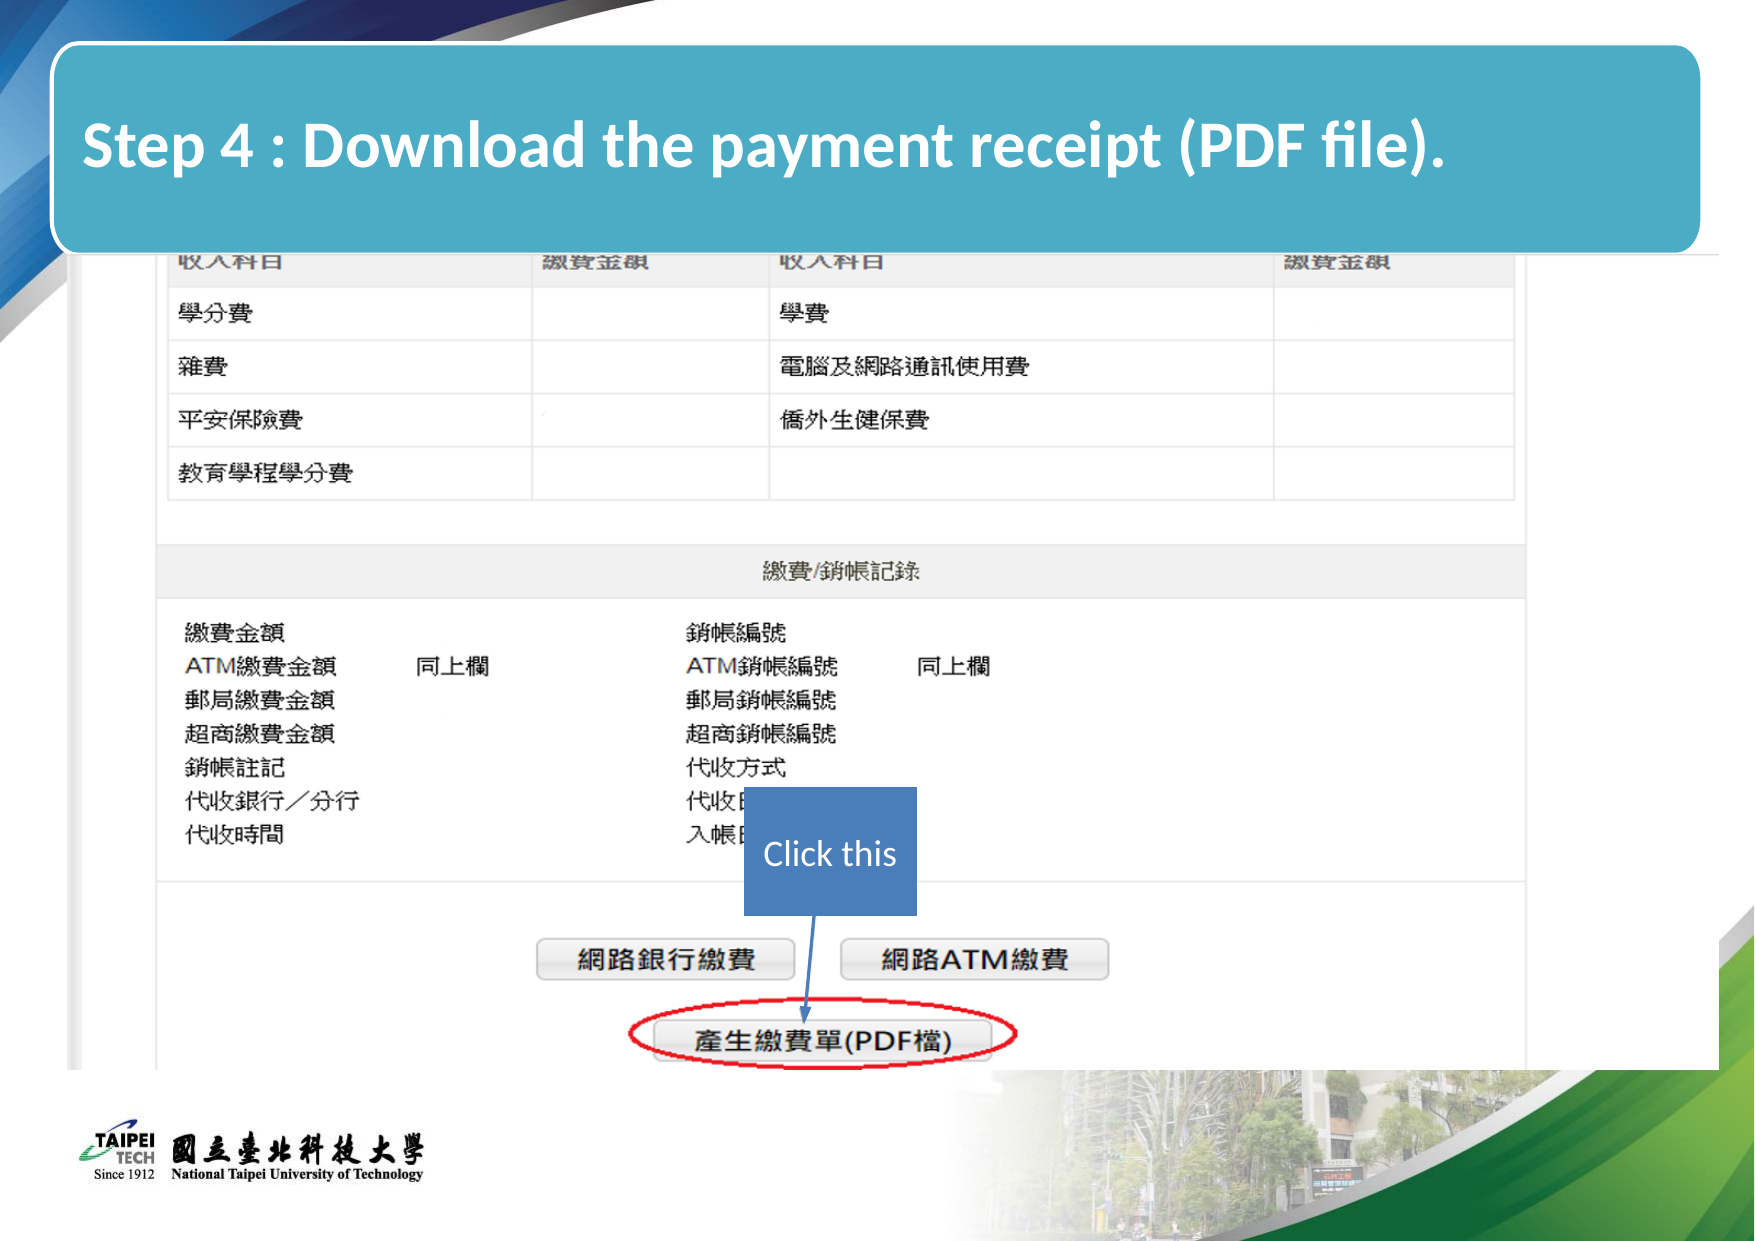

Step 4 : Download the payment receipt (PDF file).
Click this